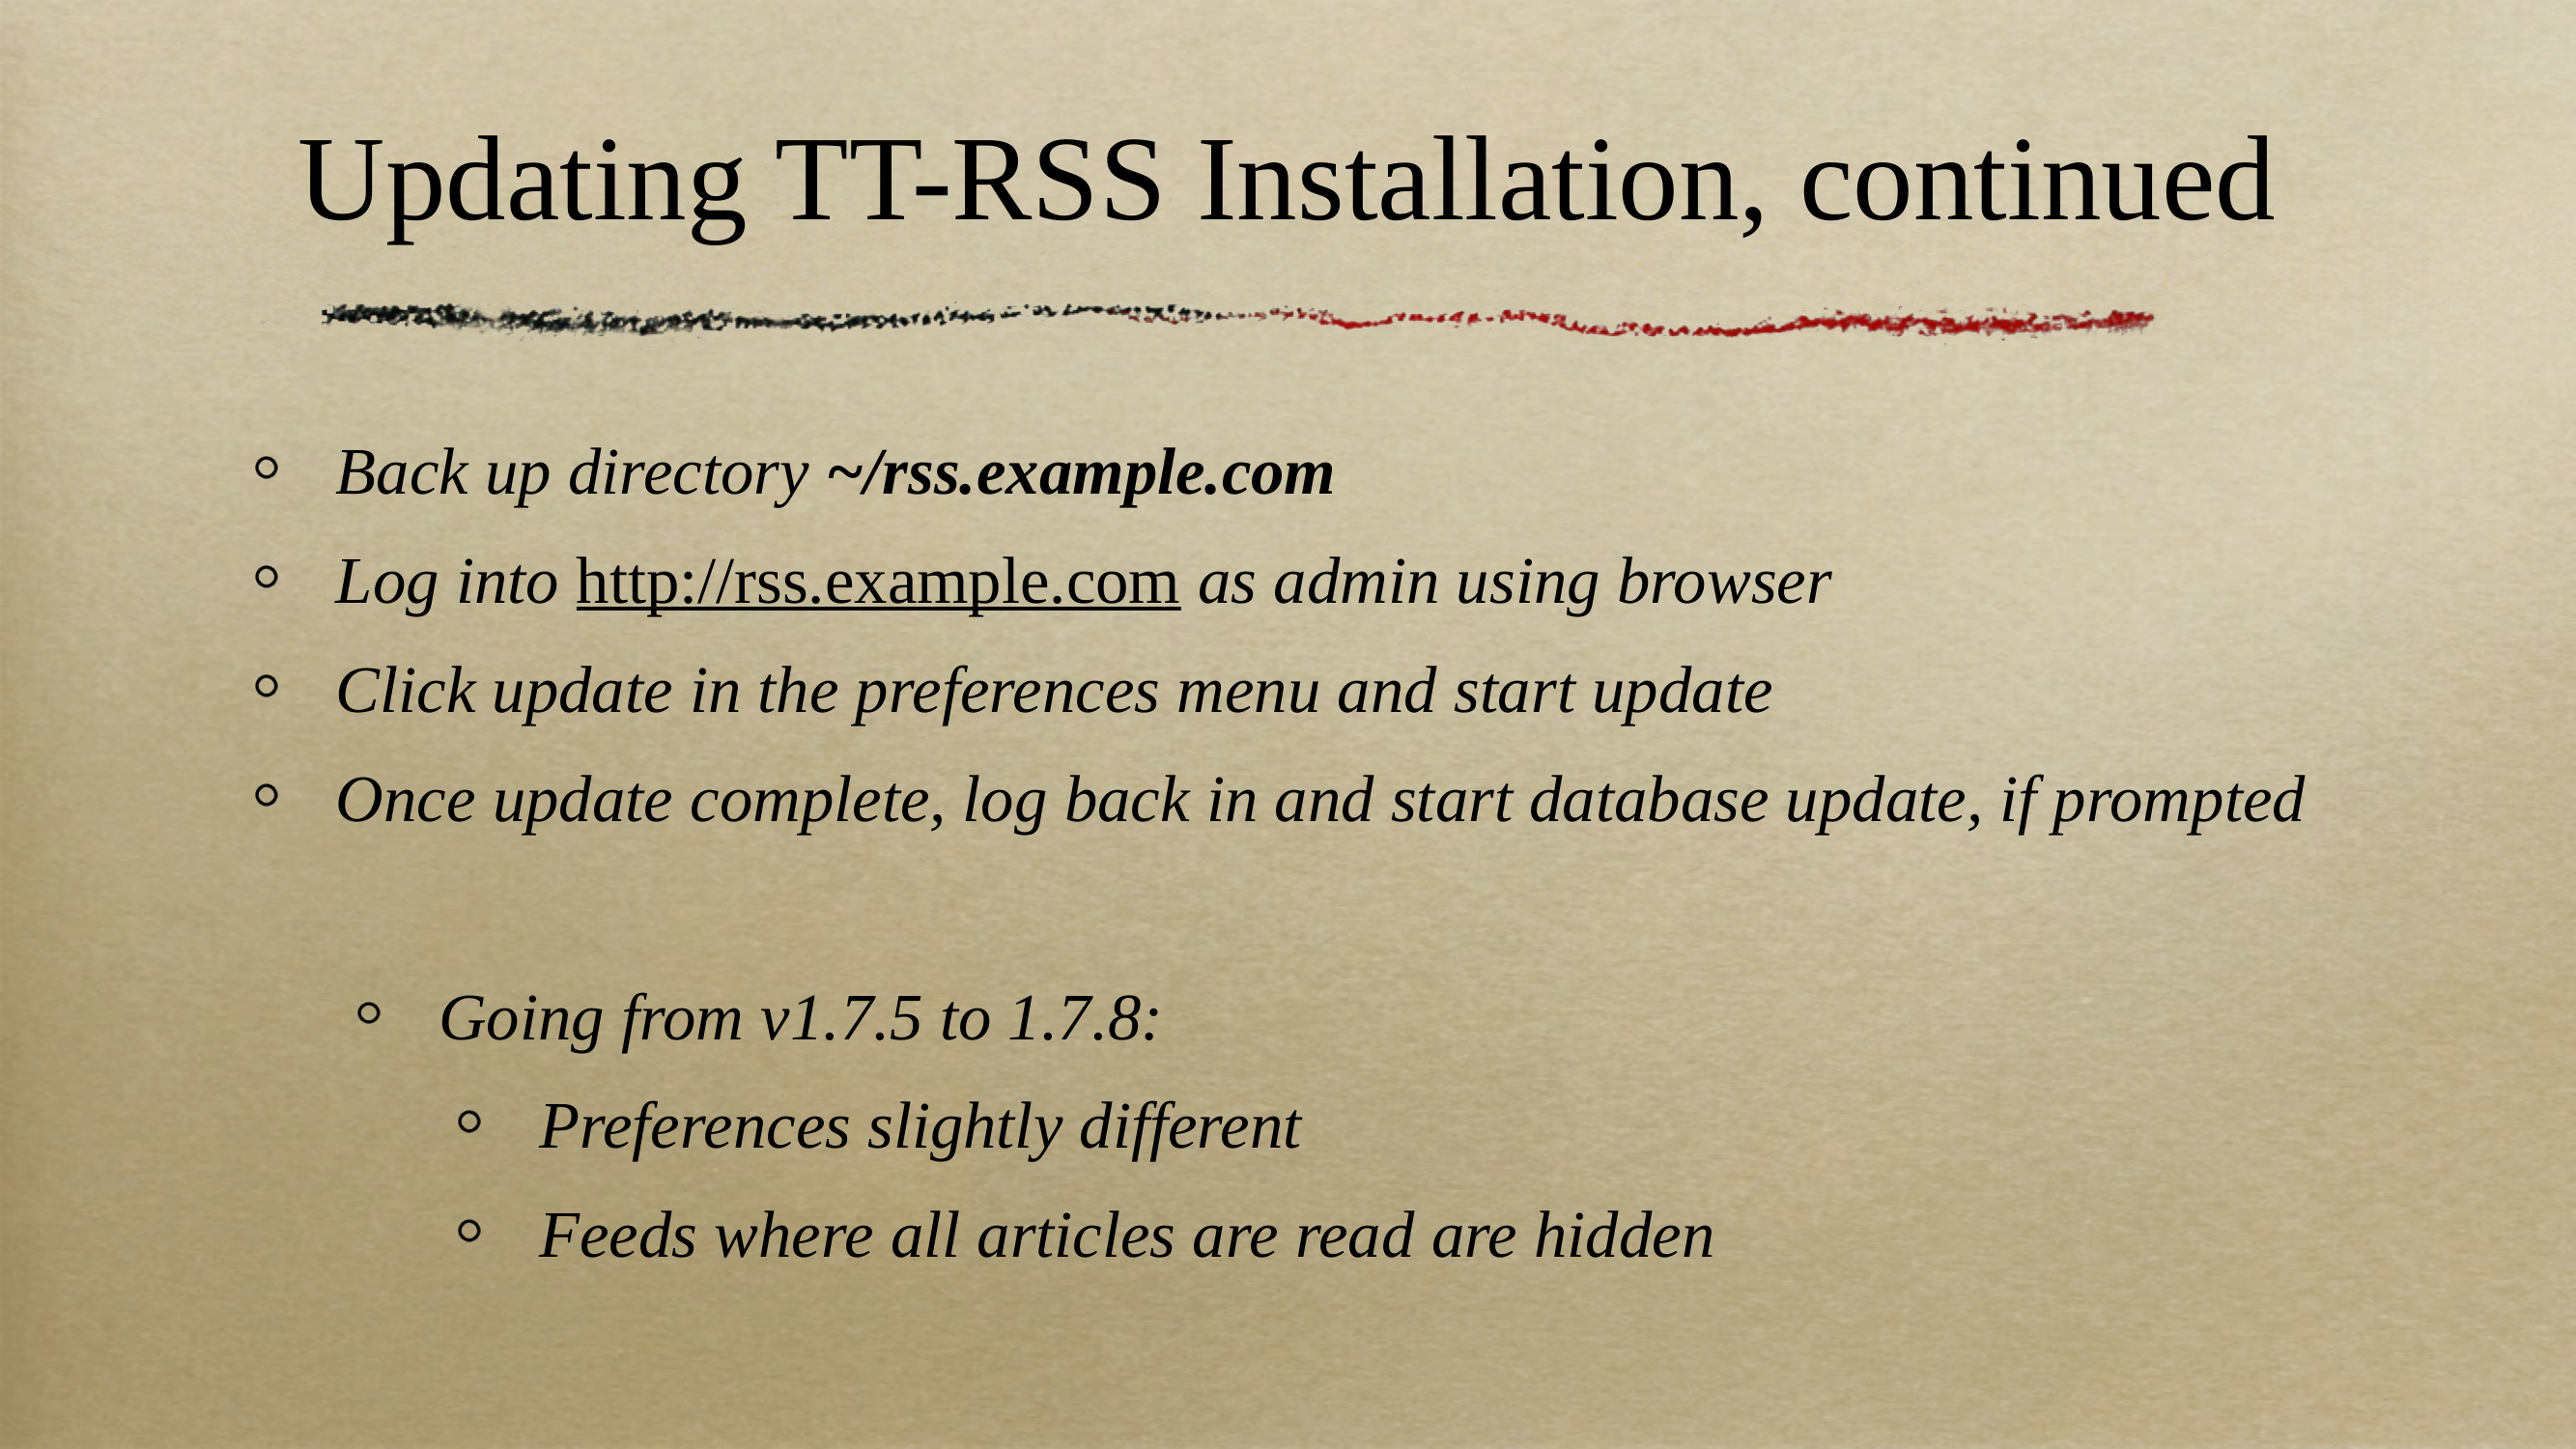

# Updating TT-RSS Installation, continued
Back up directory ~/rss.example.com
Log into http://rss.example.com as admin using browser
Click update in the preferences menu and start update
Once update complete, log back in and start database update, if prompted
Going from v1.7.5 to 1.7.8:
Preferences slightly different
Feeds where all articles are read are hidden